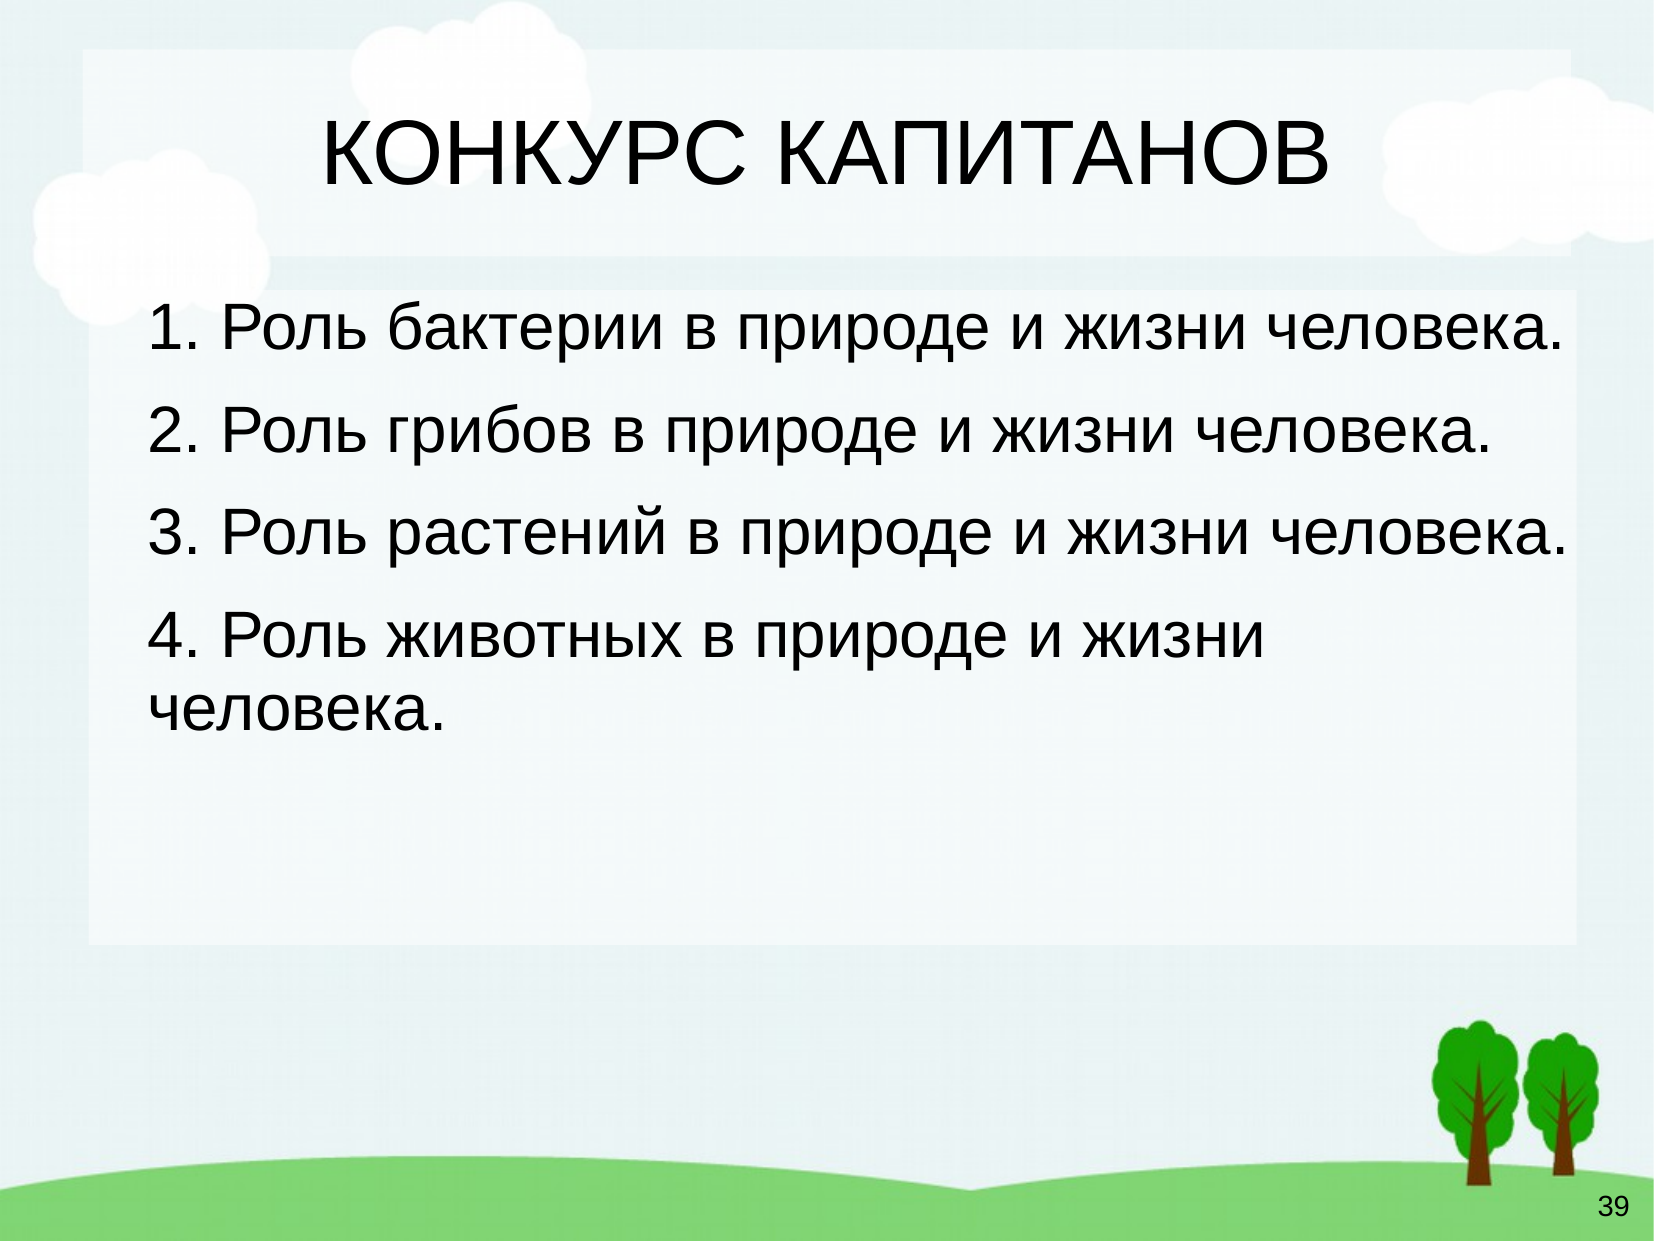

# КОНКУРС КАПИТАНОВ
1. Роль бактерии в природе и жизни человека.
2. Роль грибов в природе и жизни человека.
3. Роль растений в природе и жизни человека.
4. Роль животных в природе и жизни человека.
39